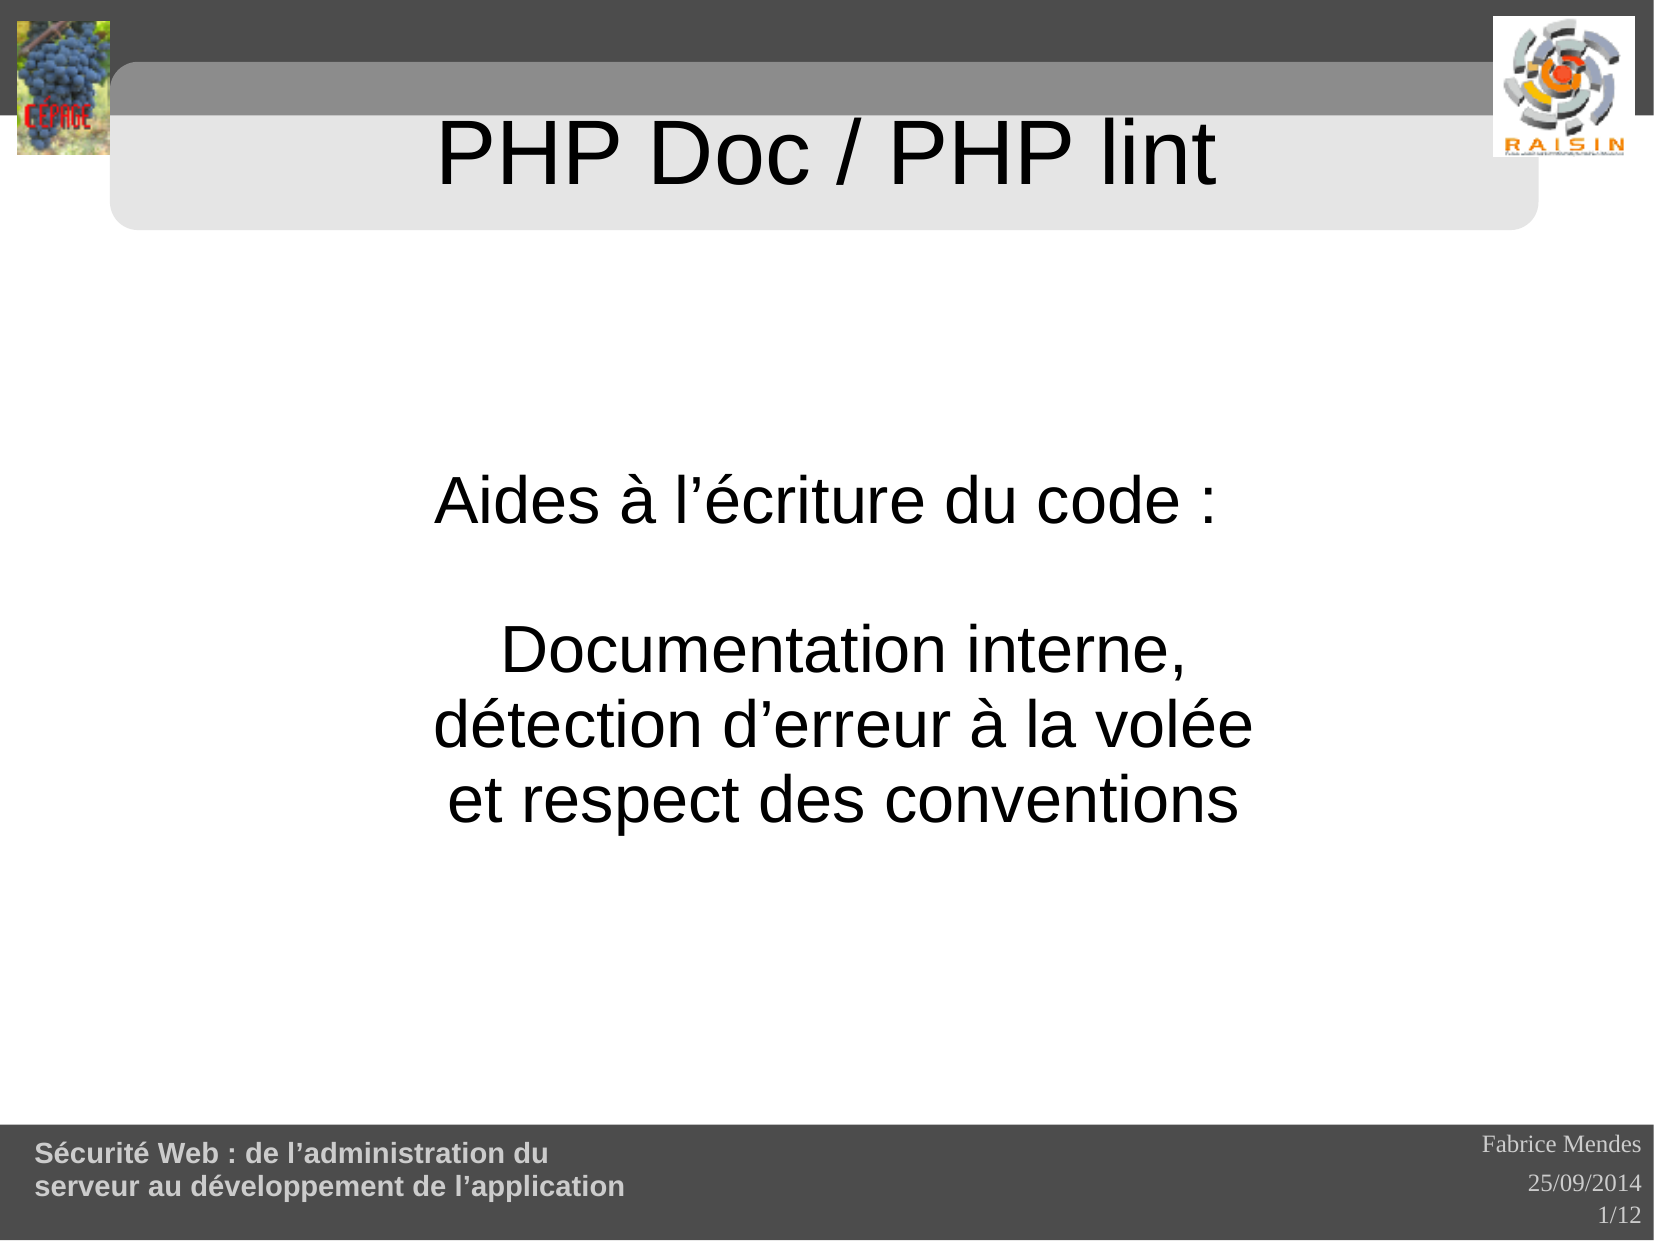

# PHP Doc / PHP lint
Aides à l’écriture du code :
Documentation interne,
détection d’erreur à la volée
et respect des conventions